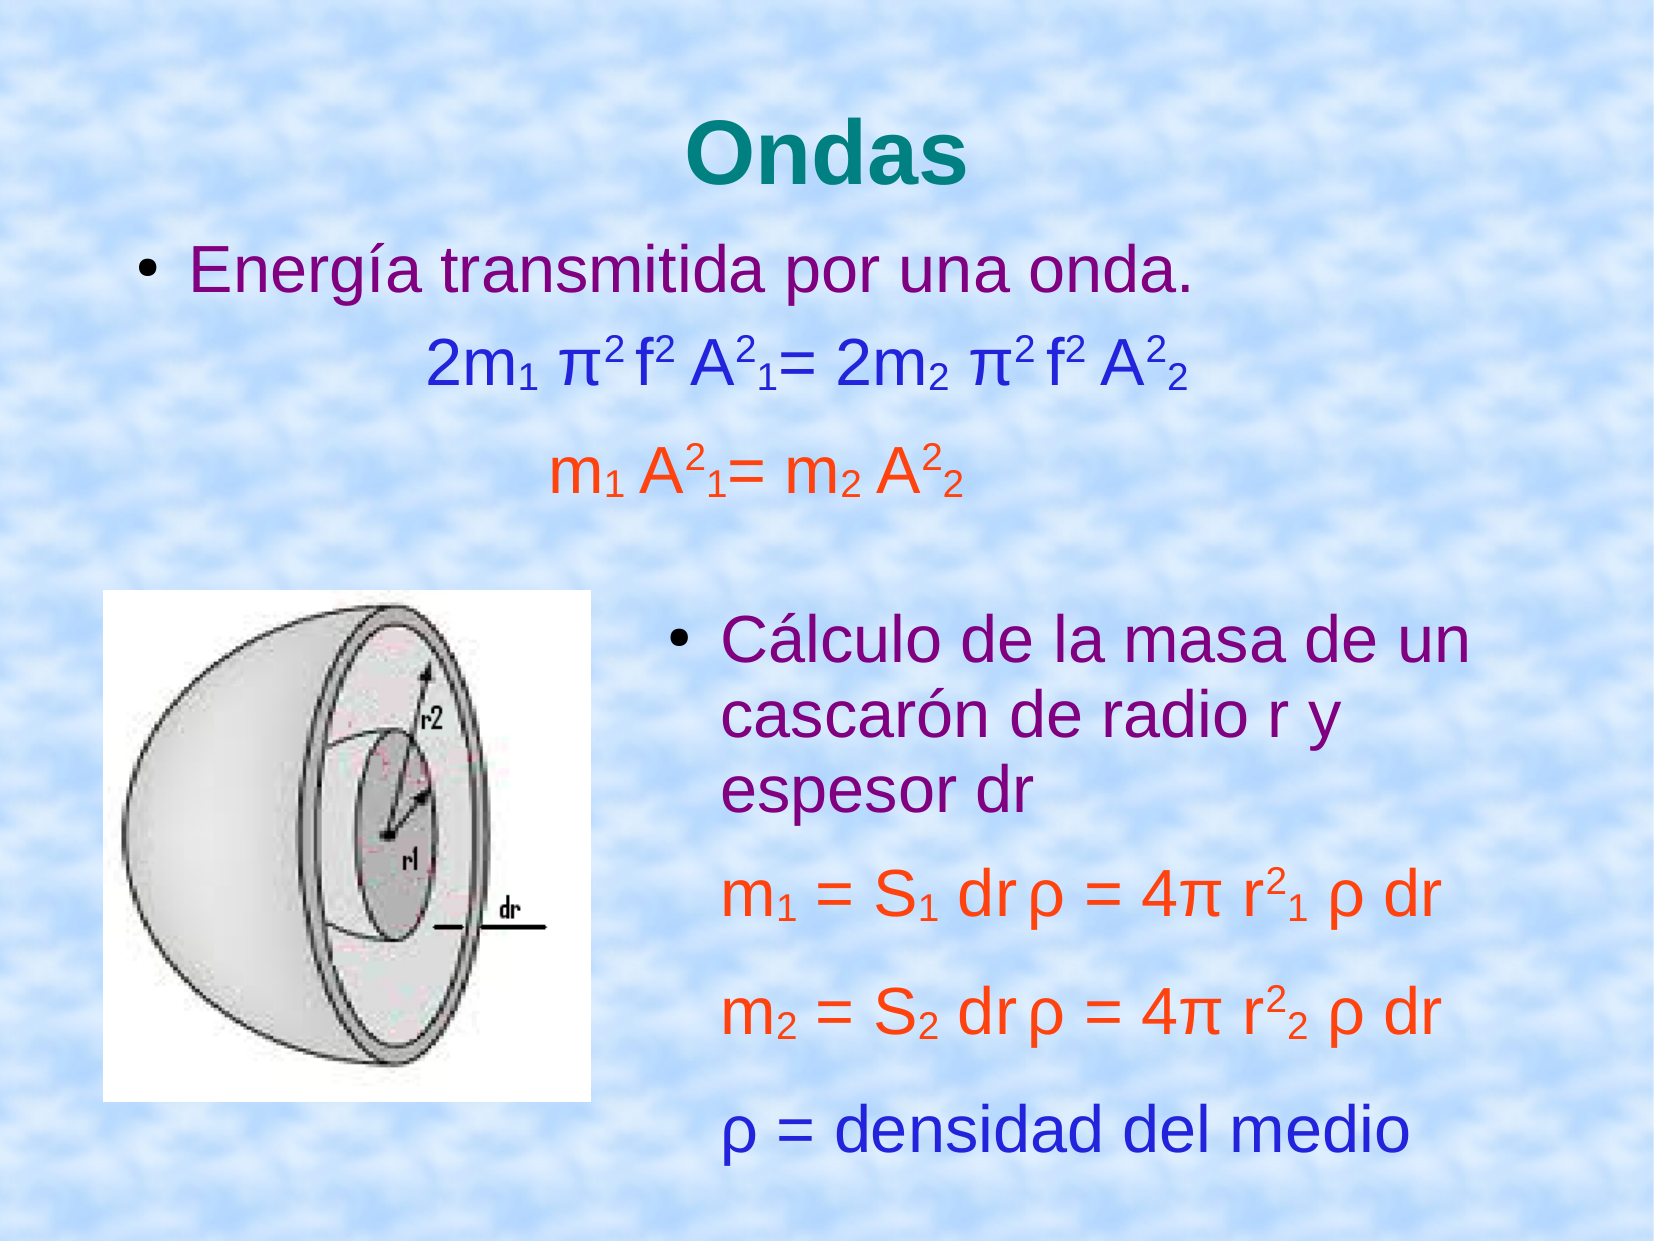

# Ondas
Energía transmitida por una onda.
2m1 π2 f2 A21= 2m2 π2 f2 A22
m1 A21= m2 A22
Cálculo de la masa de un cascarón de radio r y espesor dr
m1 = S1 dr ρ = 4π r21 ρ dr
m2 = S2 dr ρ = 4π r22 ρ dr
ρ = densidad del medio